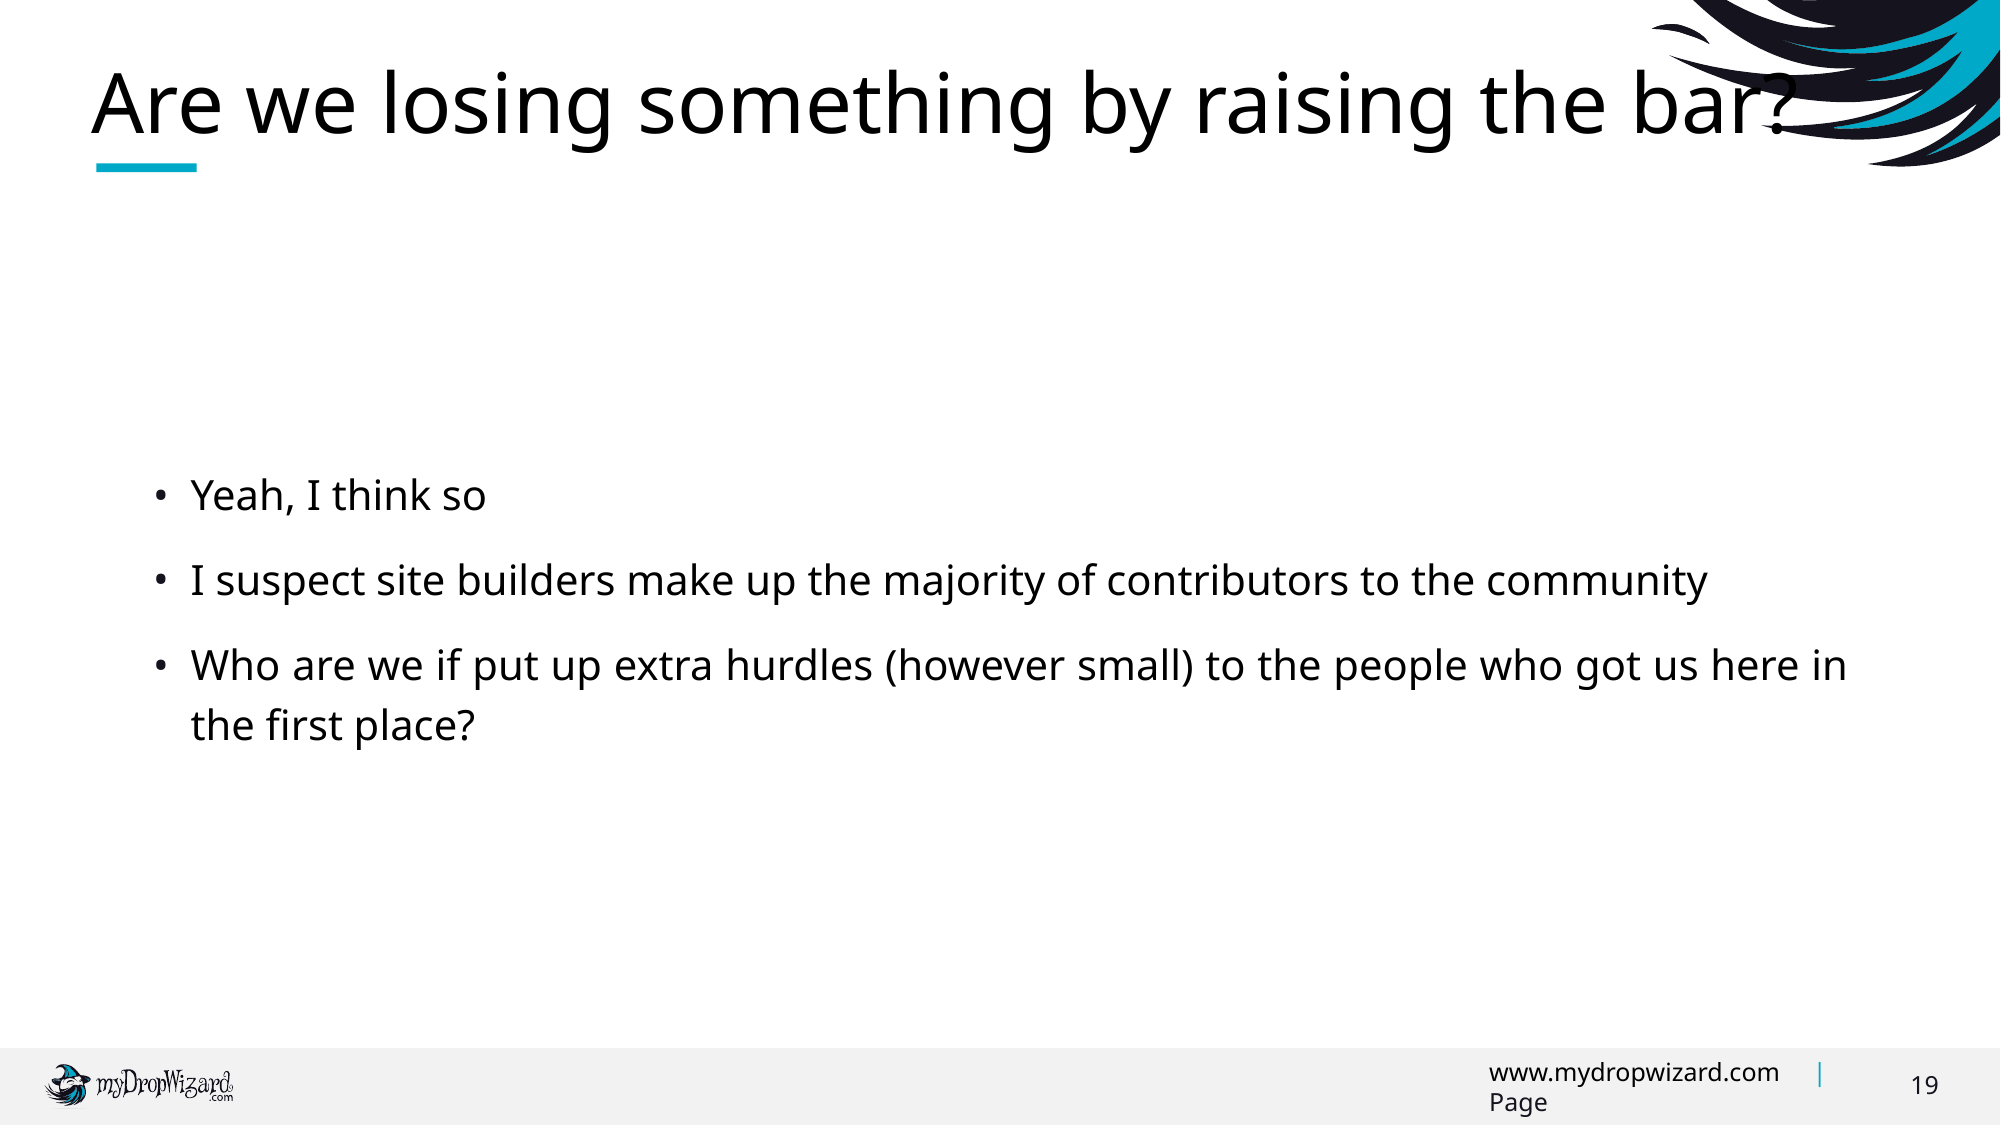

Are we losing something by raising the bar?
# Yeah, I think so
I suspect site builders make up the majority of contributors to the community
Who are we if put up extra hurdles (however small) to the people who got us here in the first place?